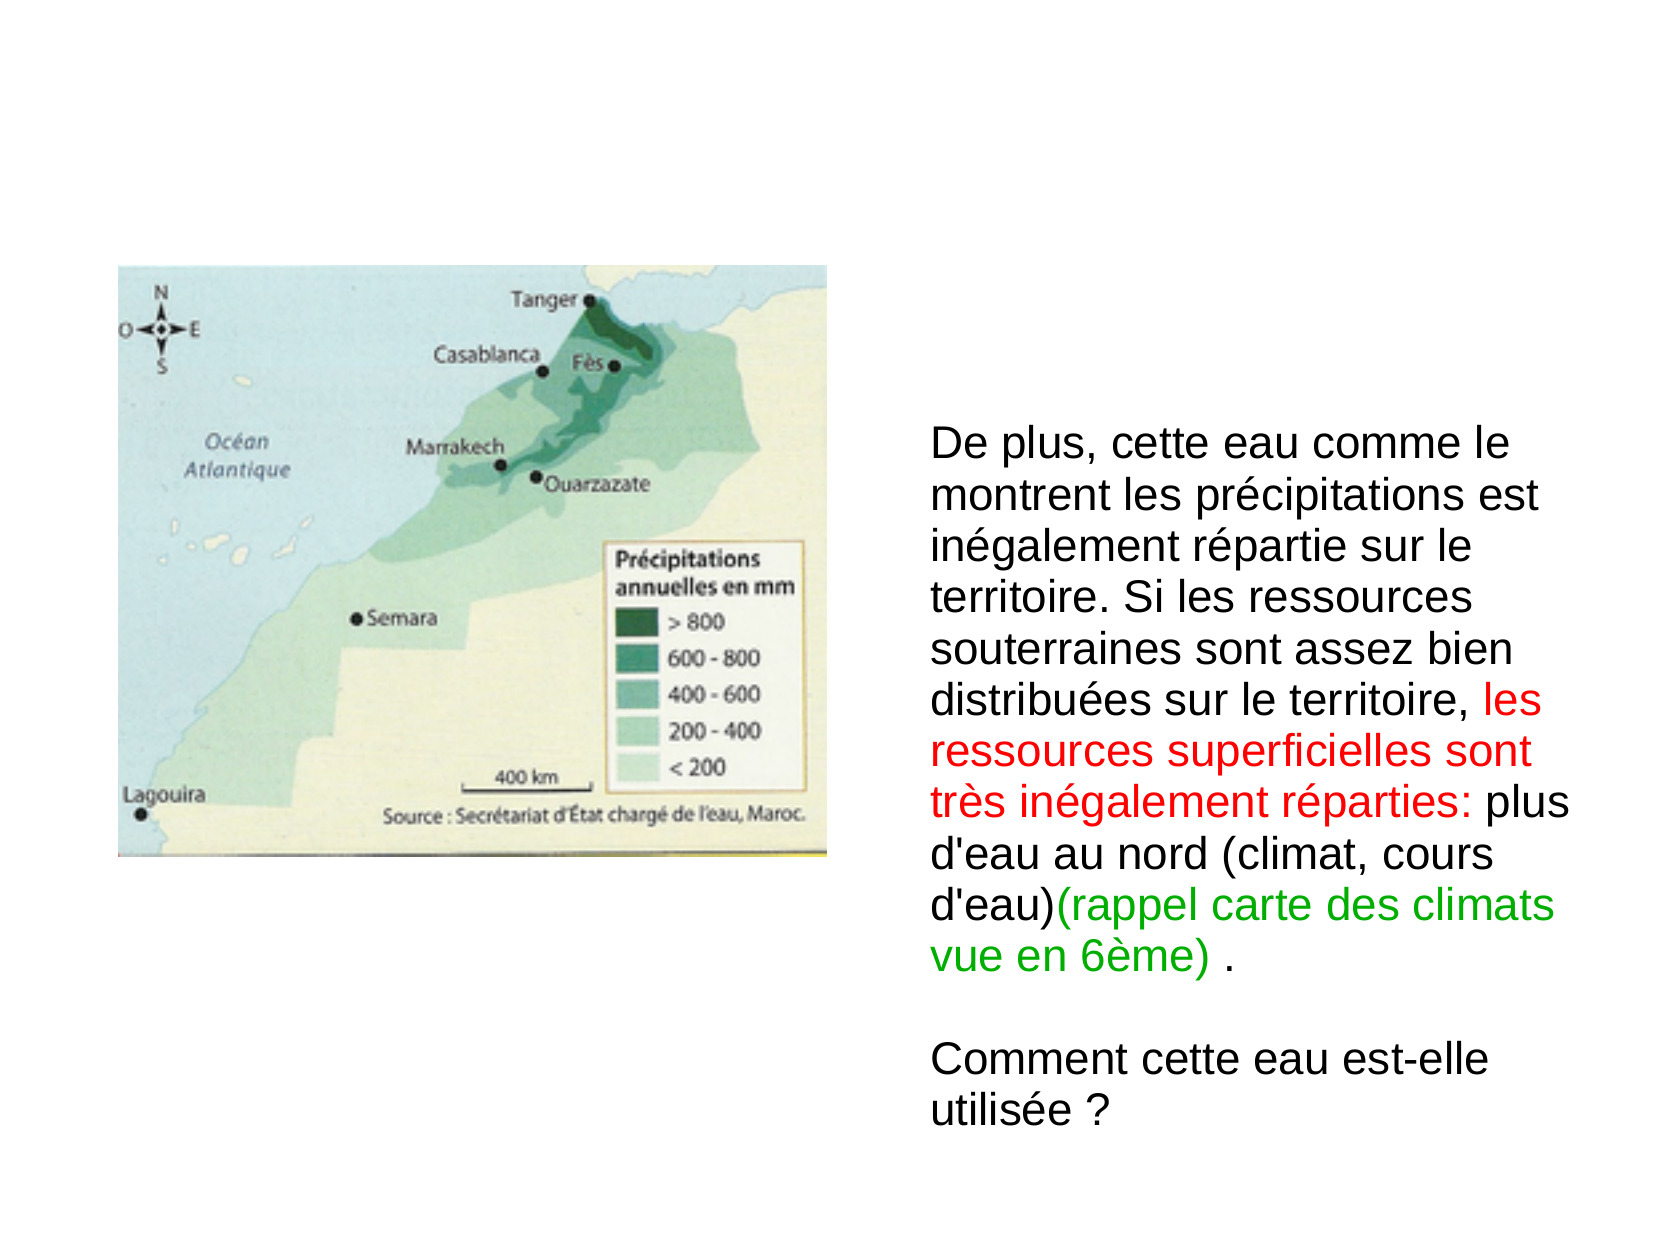

De plus, cette eau comme le
montrent les précipitations est
inégalement répartie sur le territoire. Si les ressources souterraines sont assez bien distribuées sur le territoire, les ressources superficielles sont très inégalement réparties: plus d'eau au nord (climat, cours d'eau)(rappel carte des climats vue en 6ème) .
Comment cette eau est-elle utilisée ?